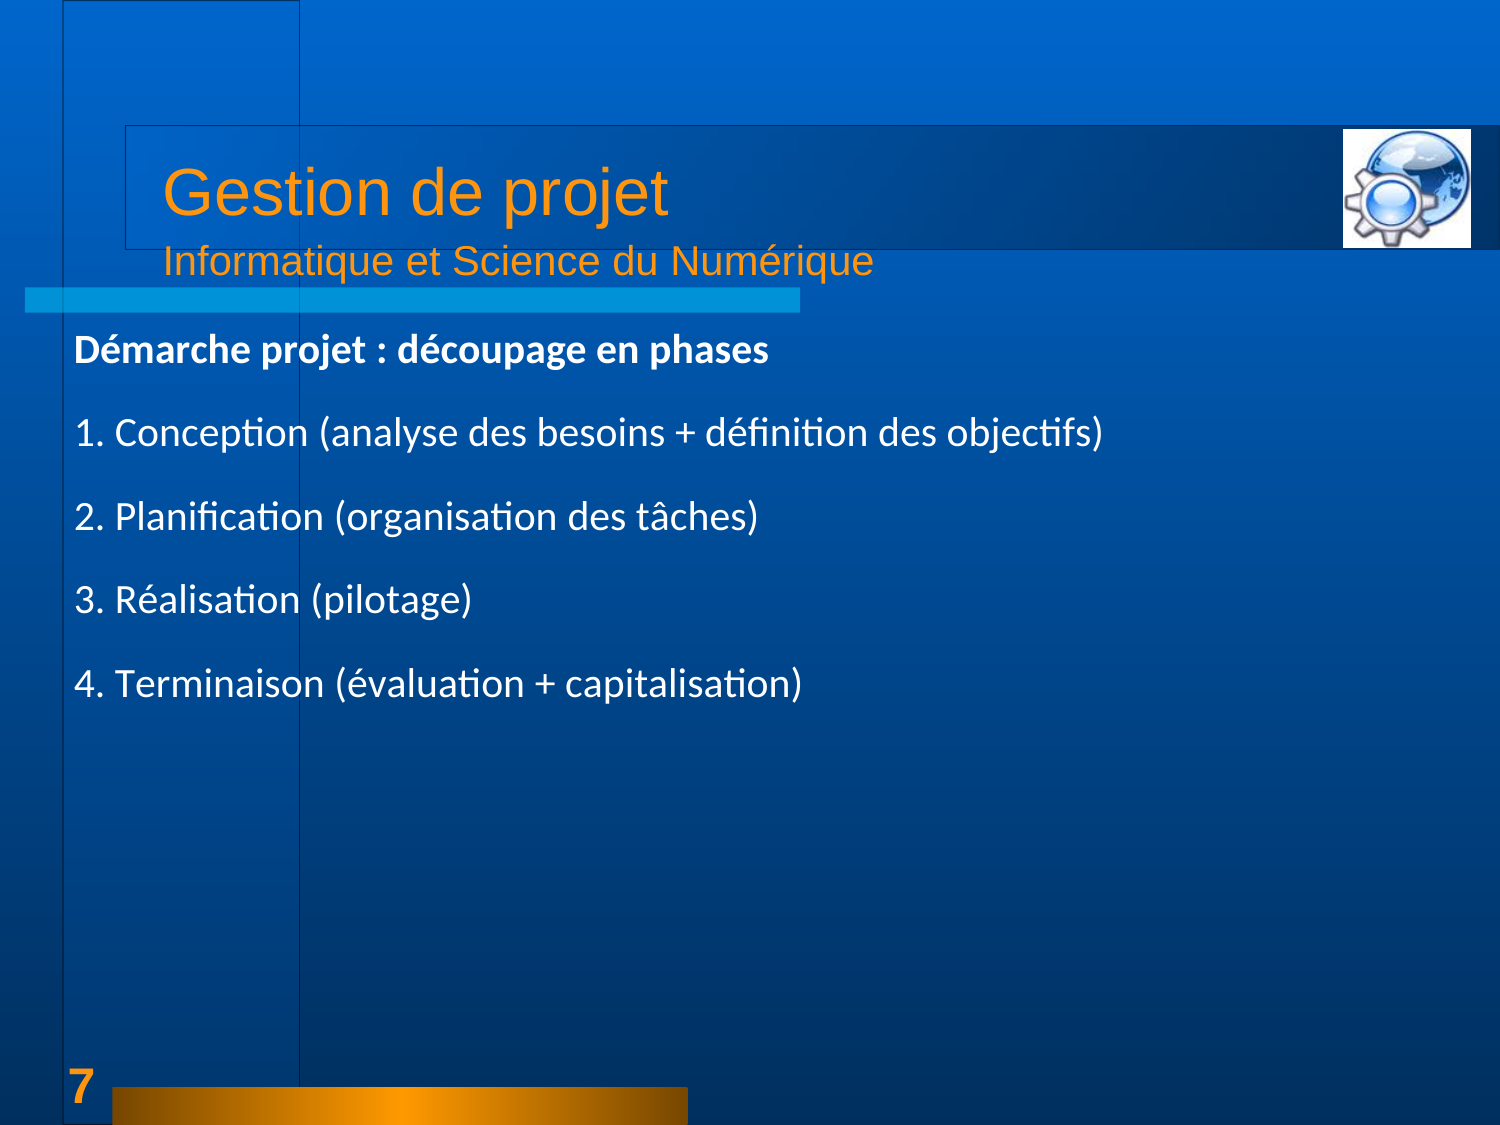

Démarche projet : découpage en phases
1. Conception (analyse des besoins + définition des objectifs)
2. Planification (organisation des tâches)
3. Réalisation (pilotage)
4. Terminaison (évaluation + capitalisation)